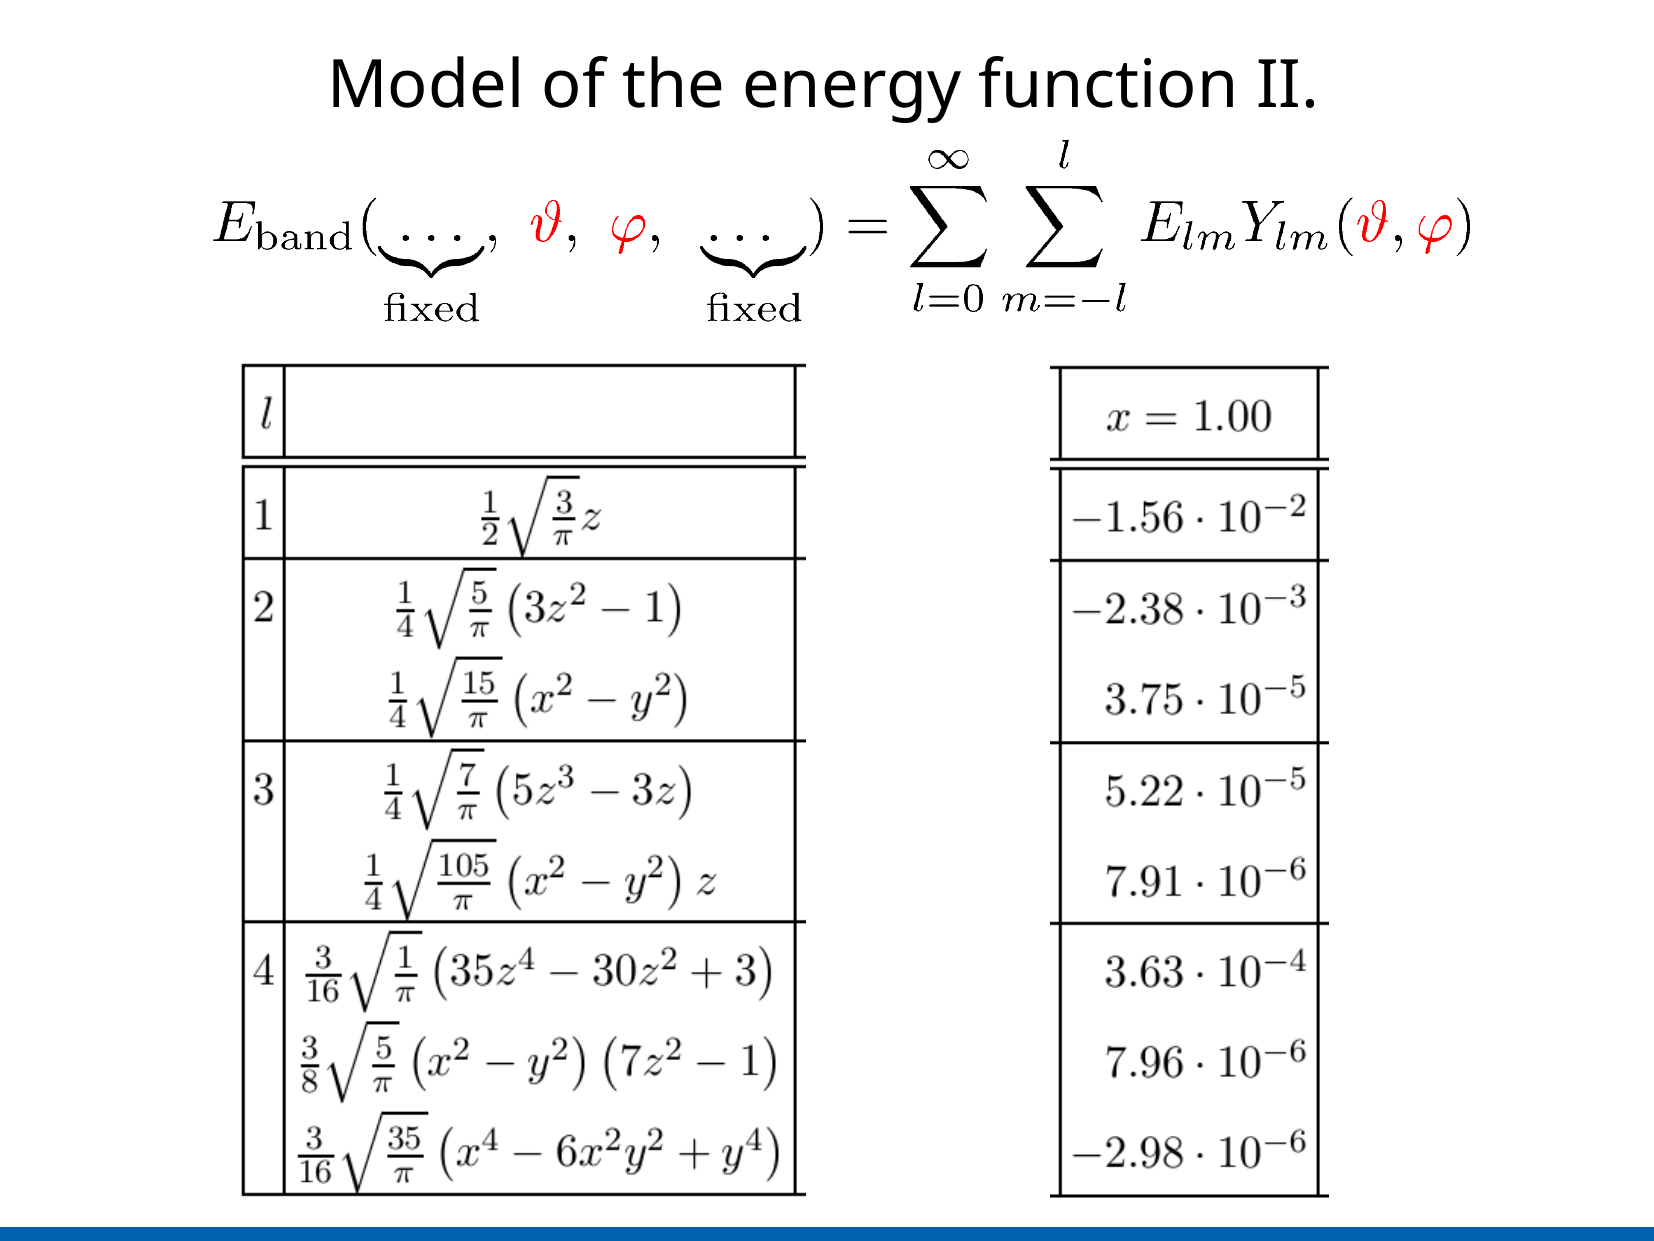

# Model of the energy function II.